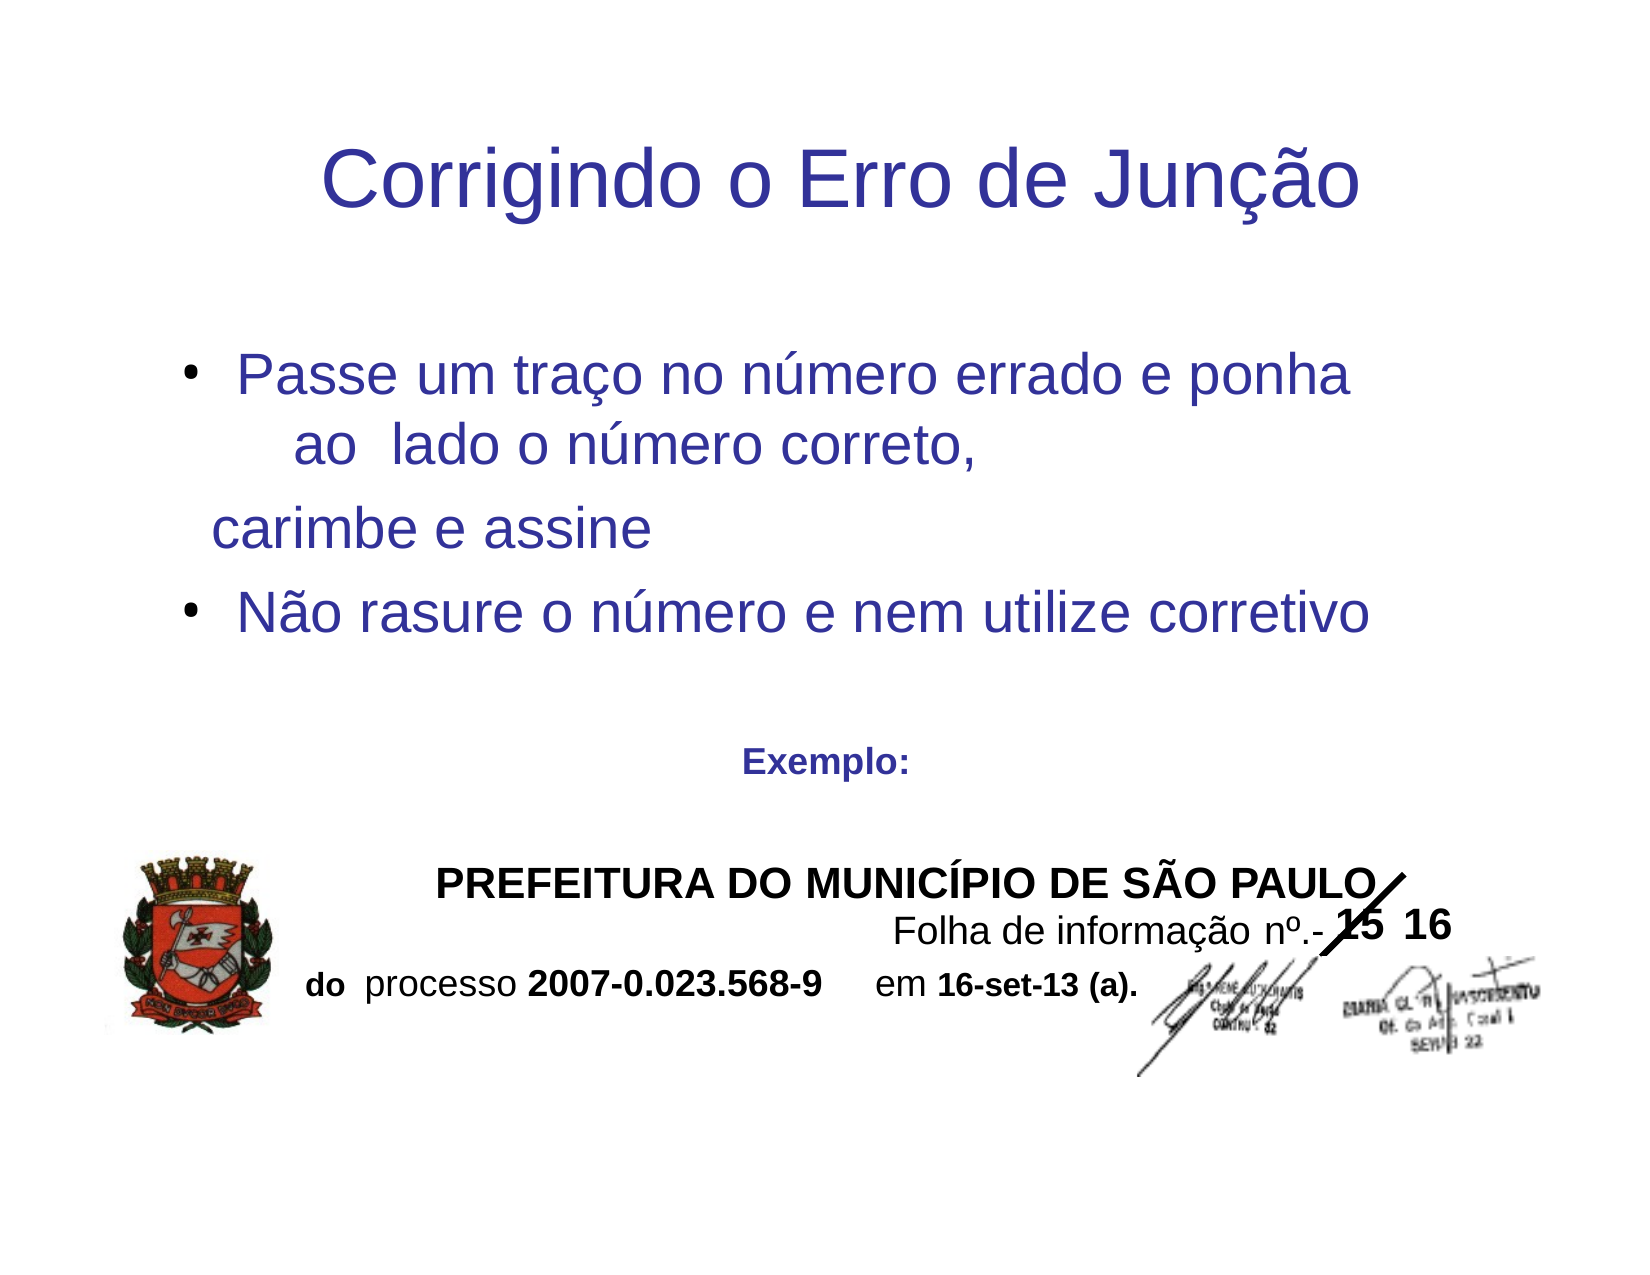

# Corrigindo o Erro de Junção
Passe um traço no número errado e ponha ao lado o número correto,
carimbe e assine
Não rasure o número e nem utilize corretivo
Exemplo:
PREFEITURA DO MUNICÍPIO DE SÃO PAULO
Folha de informação nº.- 15	16
do processo 2007-0.023.568-9	em 16-set-13 (a).